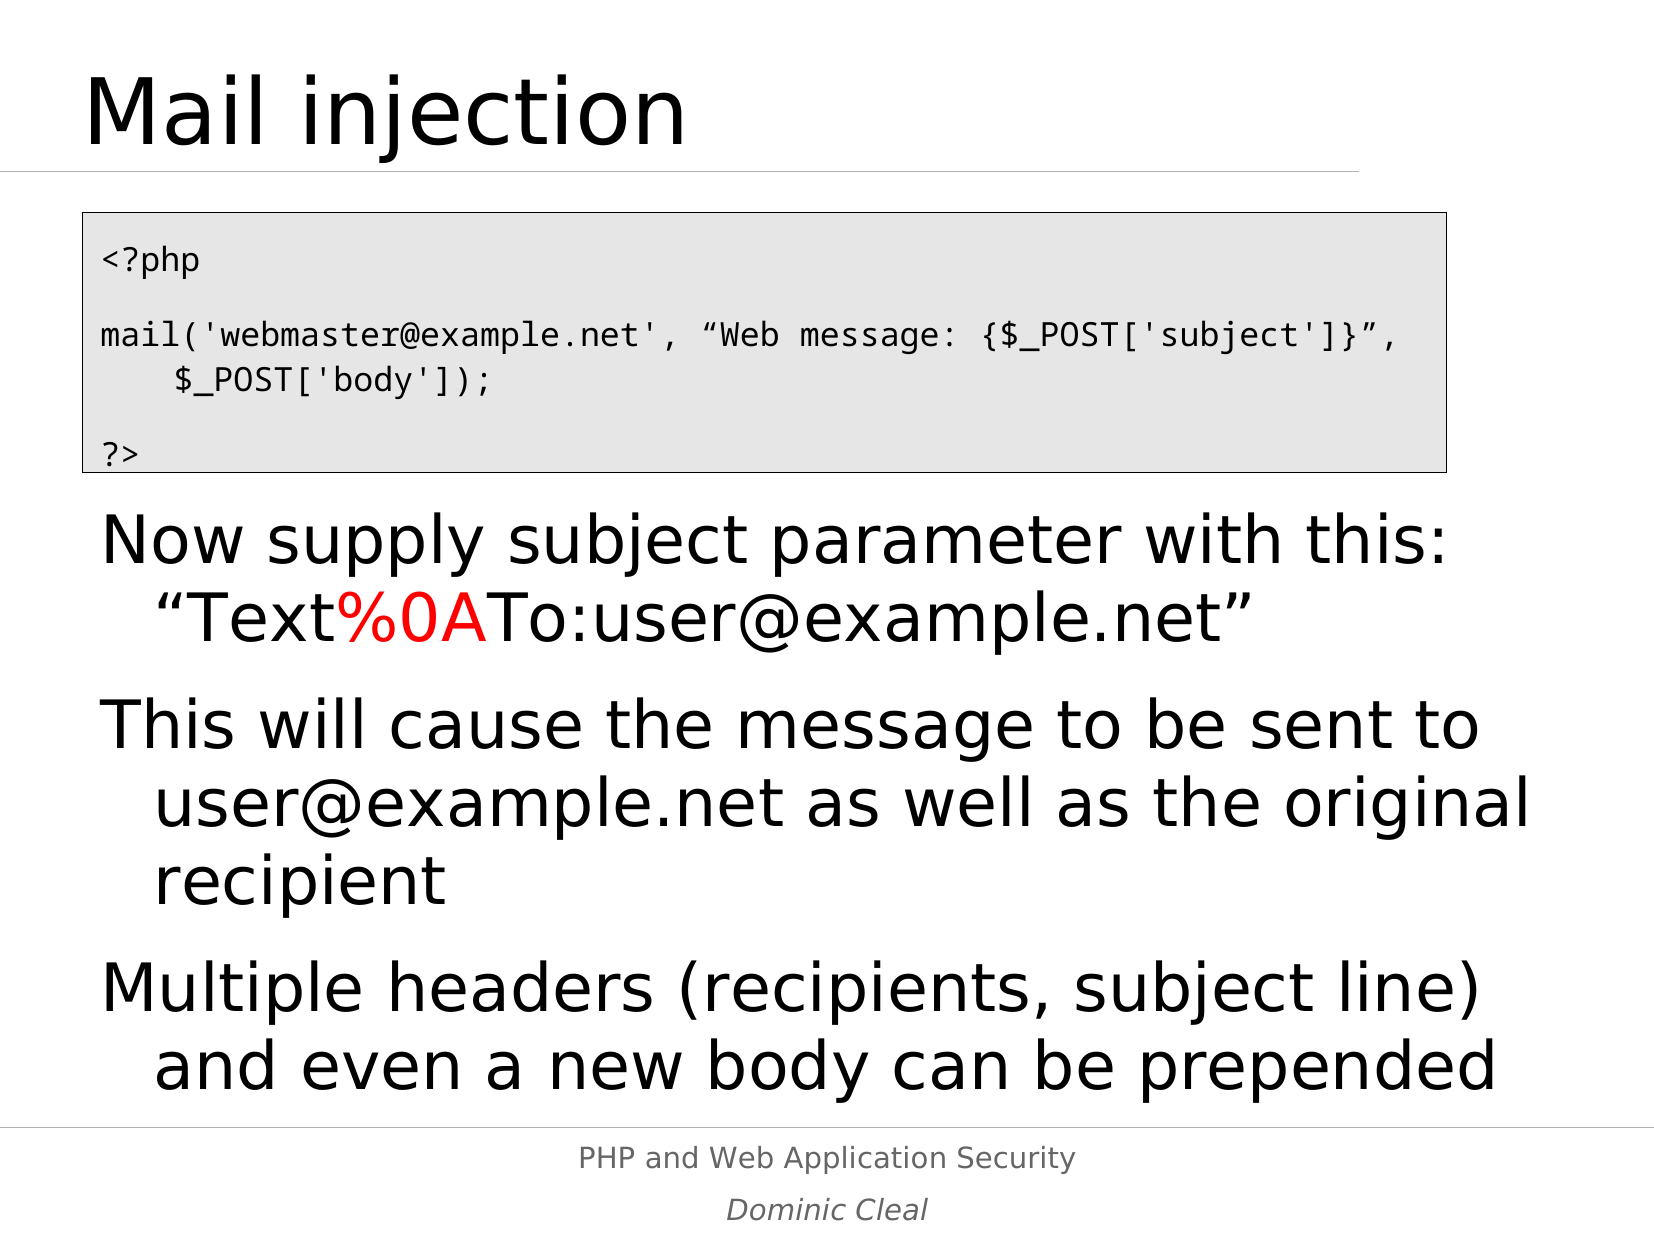

# Mail injection
<?php
mail('webmaster@example.net', “Web message: {$_POST['subject']}”, $_POST['body']);
?>
Now supply subject parameter with this: “Text%0ATo:user@example.net”
This will cause the message to be sent to user@example.net as well as the original recipient
Multiple headers (recipients, subject line) and even a new body can be prepended
PHP and Web Application Security